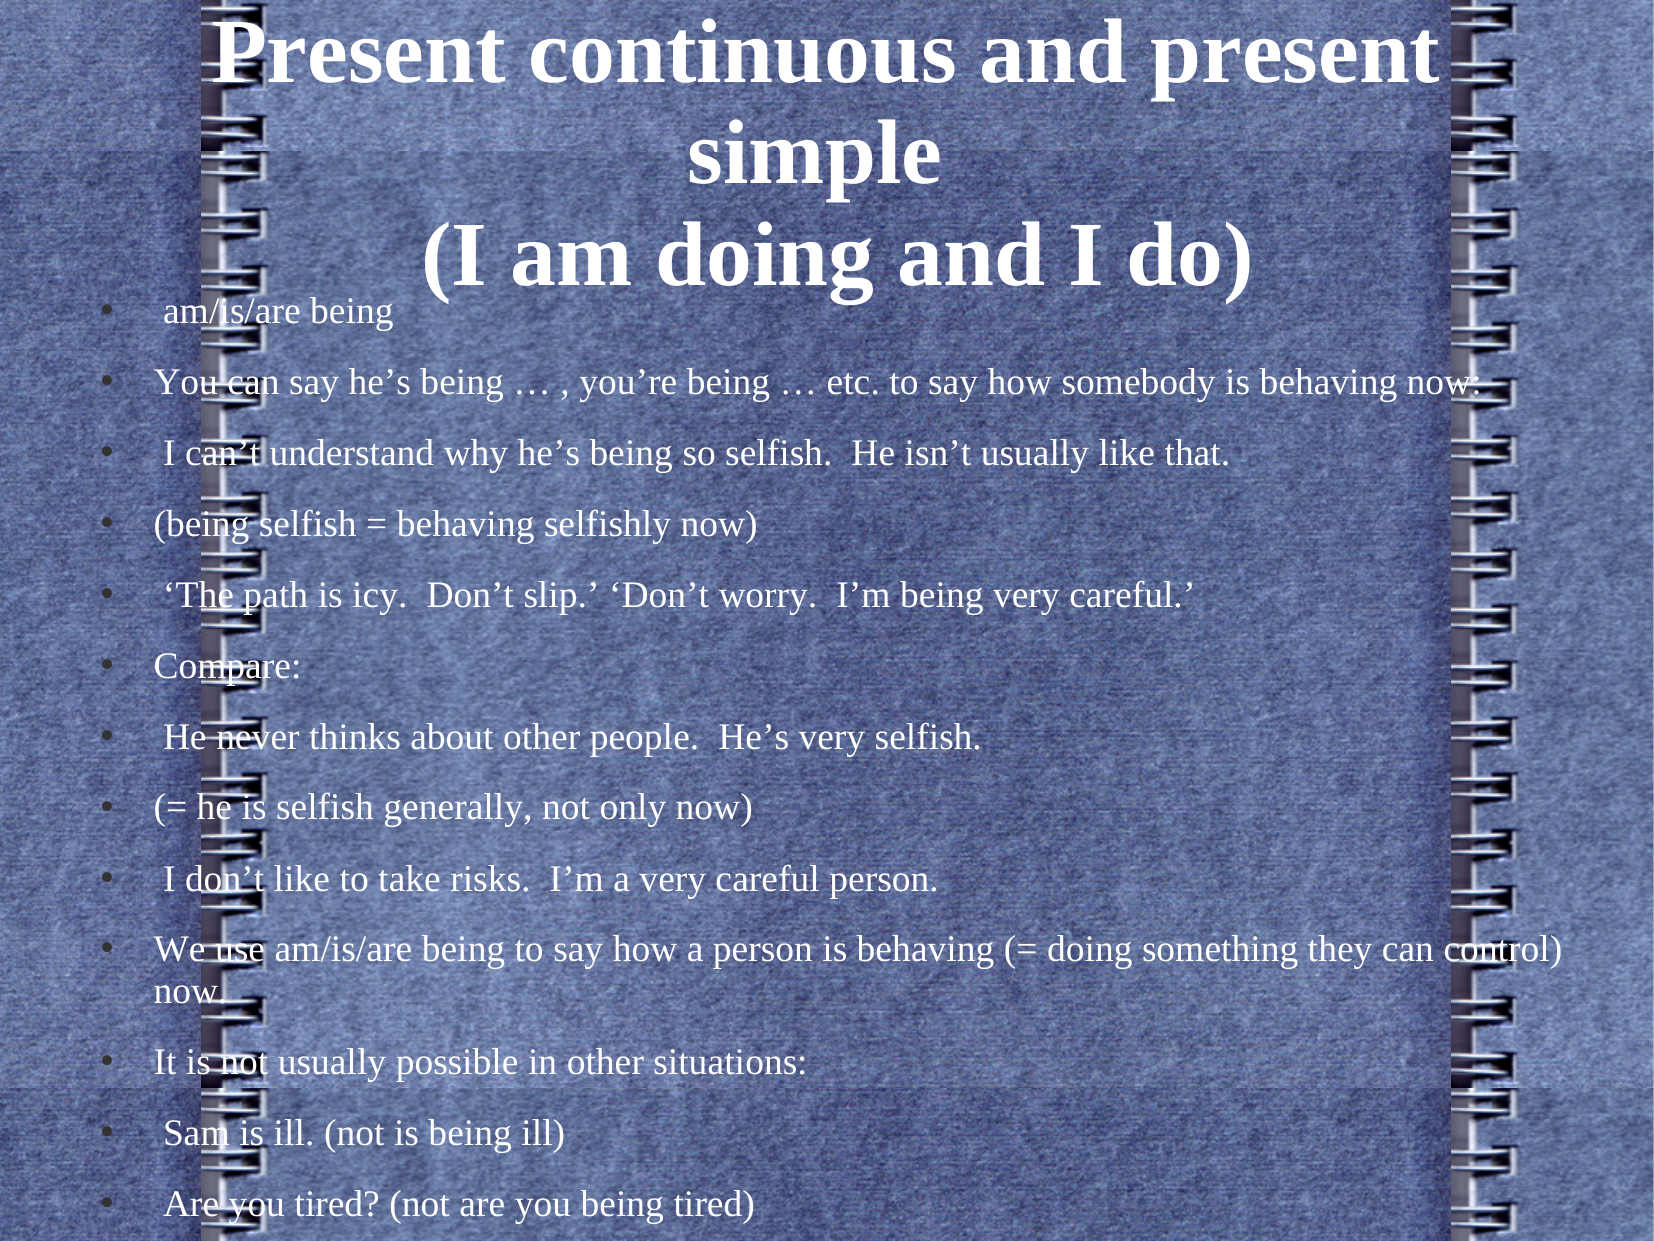

# Present continuous and present simple (I am doing and I do)
 am/is/are being
You can say he’s being … , you’re being … etc. to say how somebody is behaving now:
 I can’t understand why he’s being so selfish. He isn’t usually like that.
(being selfish = behaving selfishly now)
 ‘The path is icy. Don’t slip.’ ‘Don’t worry. I’m being very careful.’
Compare:
 He never thinks about other people. He’s very selfish.
(= he is selfish generally, not only now)
 I don’t like to take risks. I’m a very careful person.
We use am/is/are being to say how a person is behaving (= doing something they can control) now.
It is not usually possible in other situations:
 Sam is ill. (not is being ill)
 Are you tired? (not are you being tired)